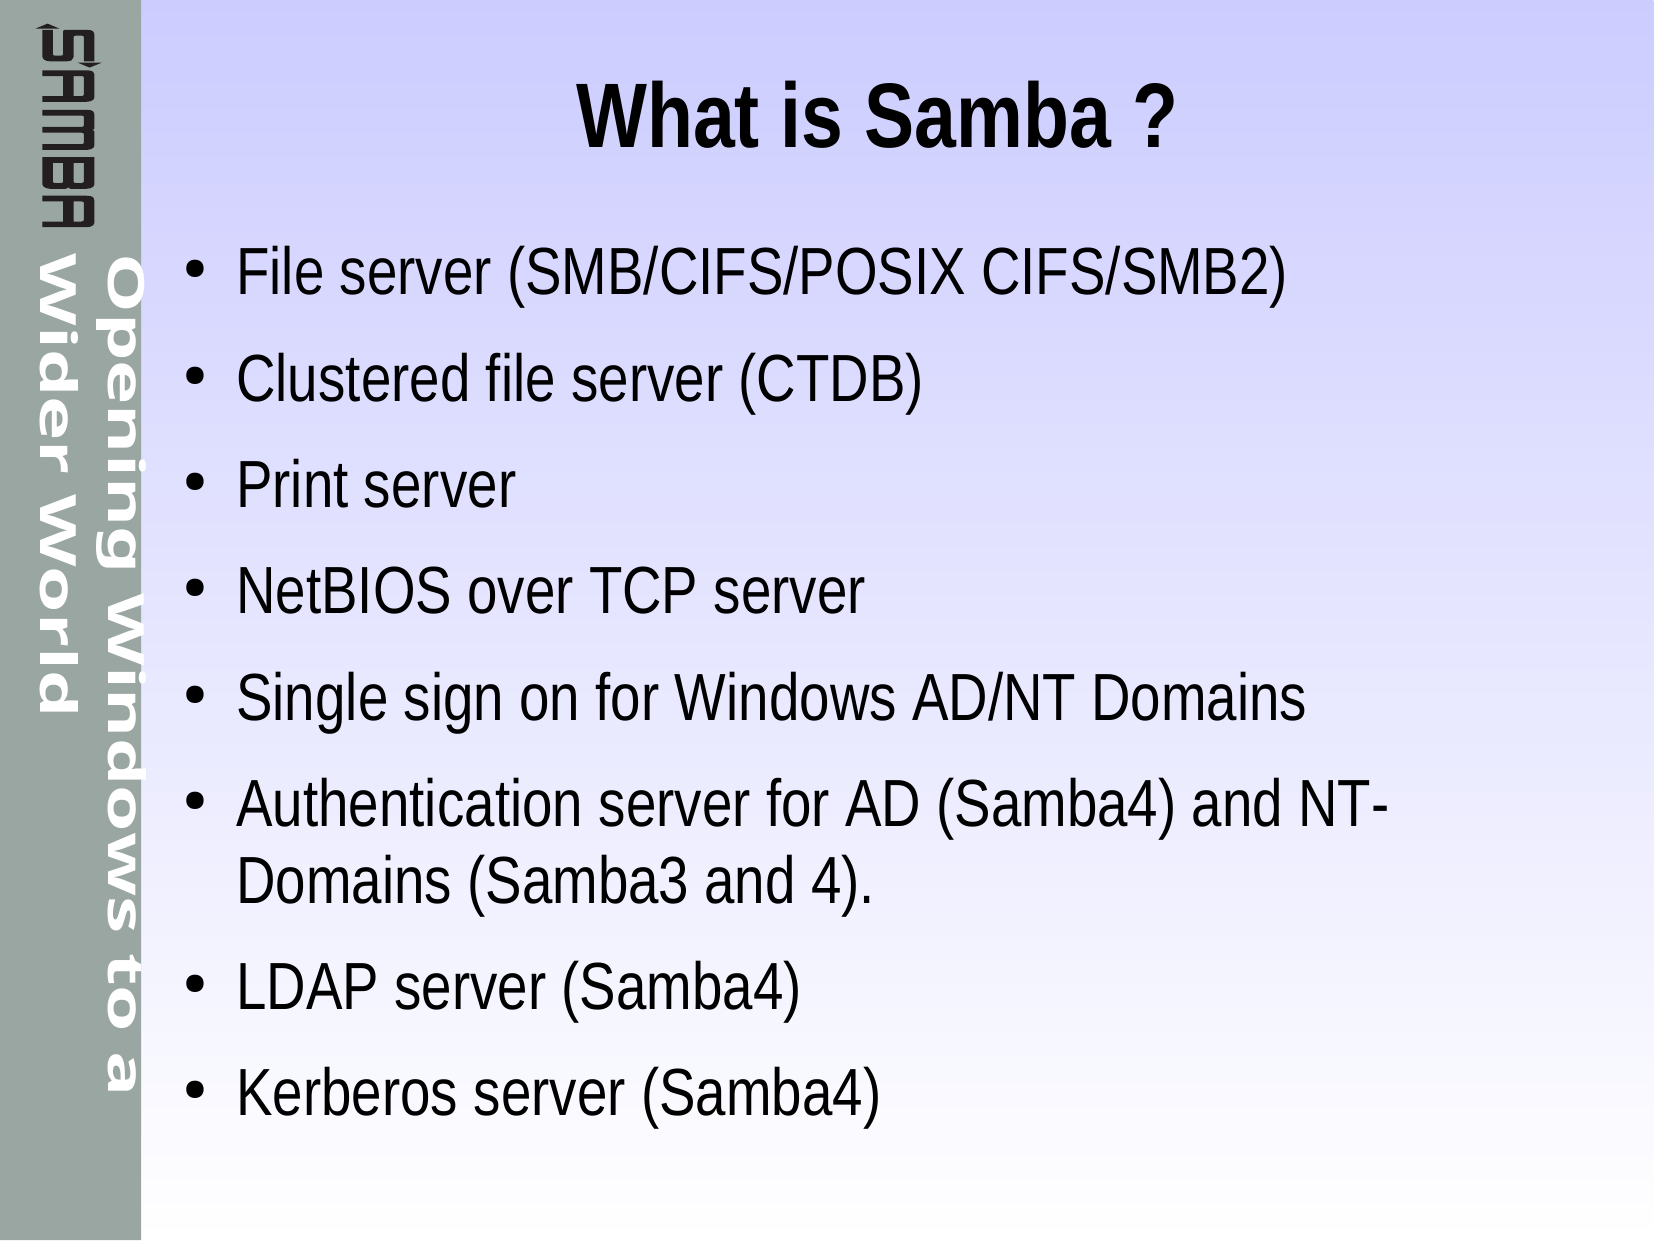

# What is Samba ?
File server (SMB/CIFS/POSIX CIFS/SMB2)
Clustered file server (CTDB)
Print server
NetBIOS over TCP server
Single sign on for Windows AD/NT Domains
Authentication server for AD (Samba4) and NT-Domains (Samba3 and 4).
LDAP server (Samba4)
Kerberos server (Samba4)